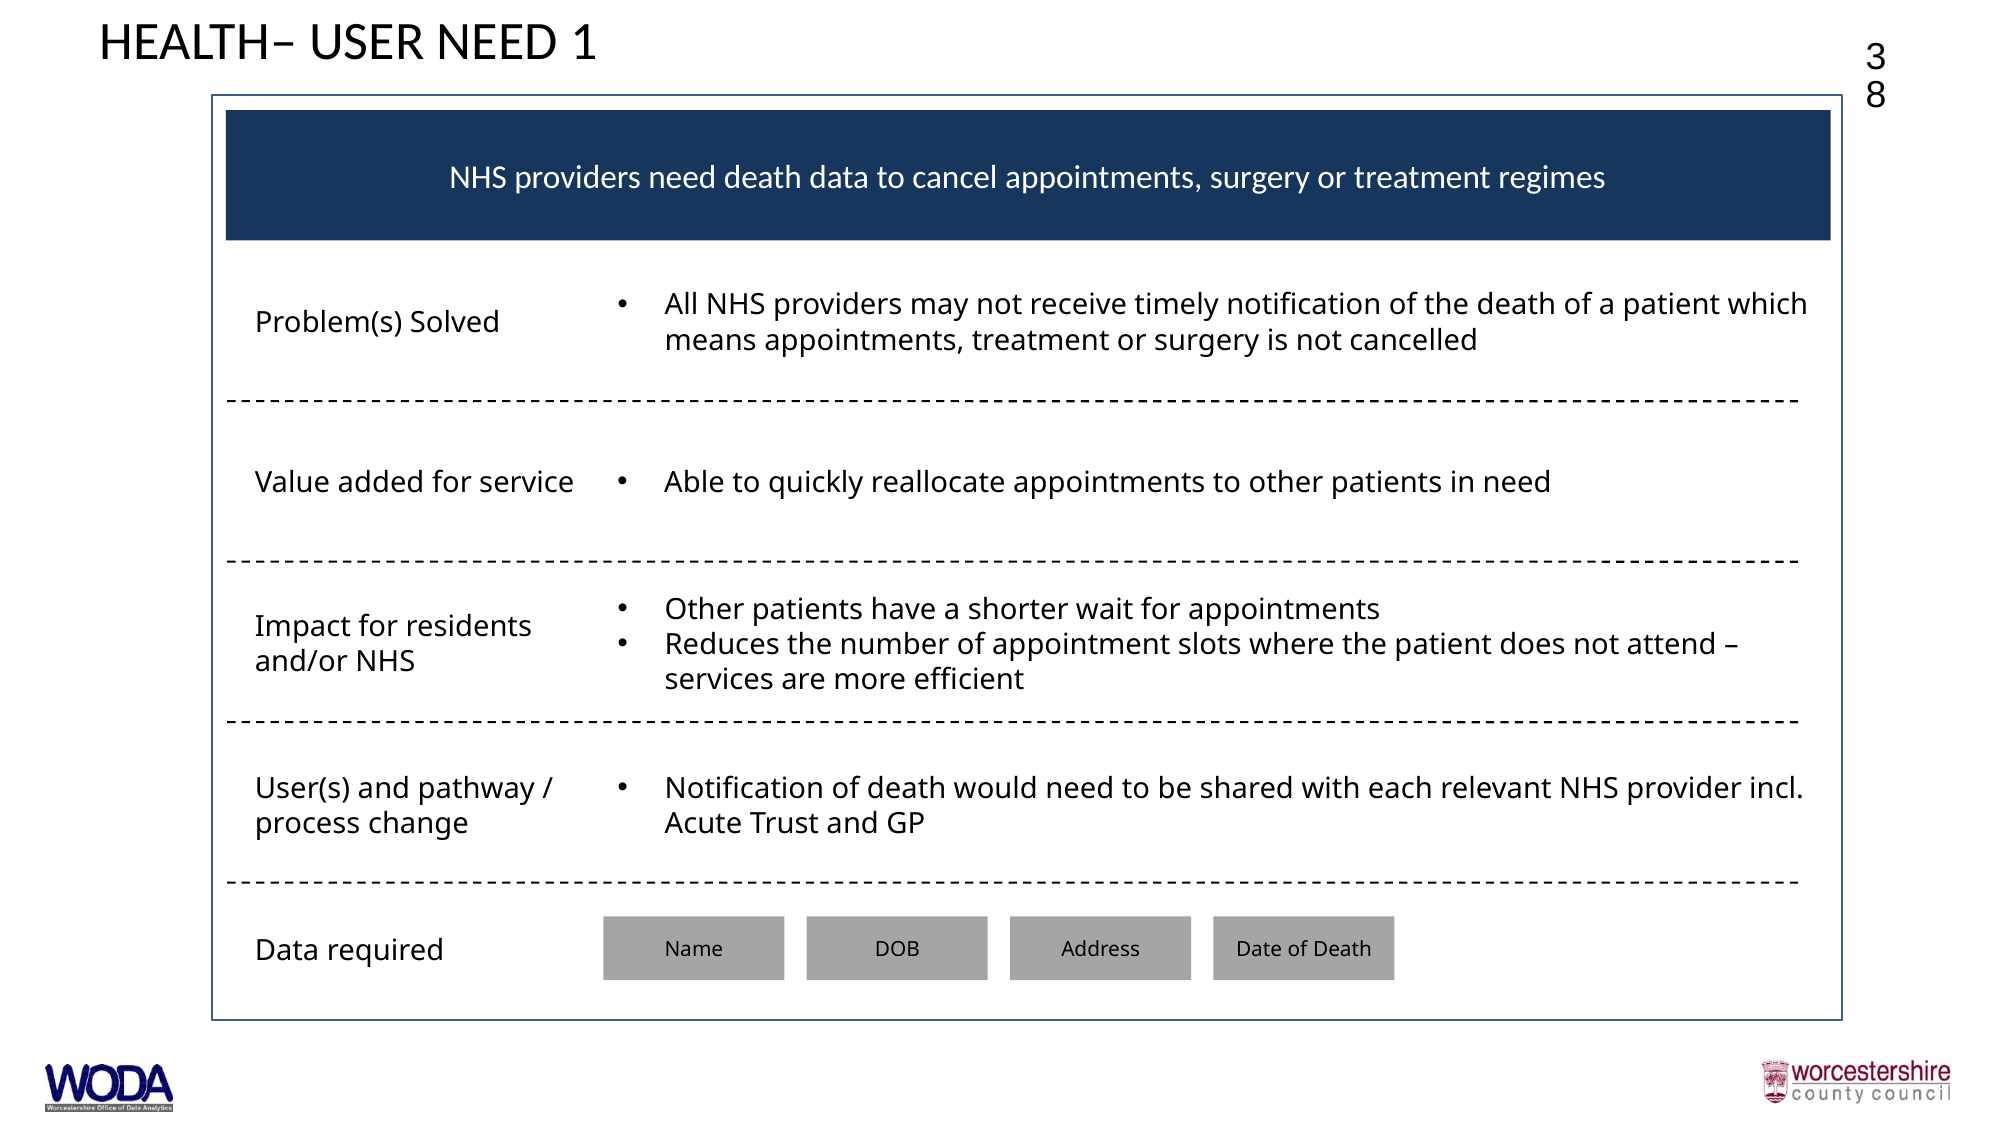

# HEALTH– USER NEED 1
NHS providers need death data to cancel appointments, surgery or treatment regimes
Problem(s) Solved
All NHS providers may not receive timely notification of the death of a patient which means appointments, treatment or surgery is not cancelled
Able to quickly reallocate appointments to other patients in need
Value added for service
Impact for residents and/or NHS
Other patients have a shorter wait for appointments
Reduces the number of appointment slots where the patient does not attend – services are more efficient
User(s) and pathway / process change
Notification of death would need to be shared with each relevant NHS provider incl. Acute Trust and GP
Data required
Name
DOB
Address
Date of Death